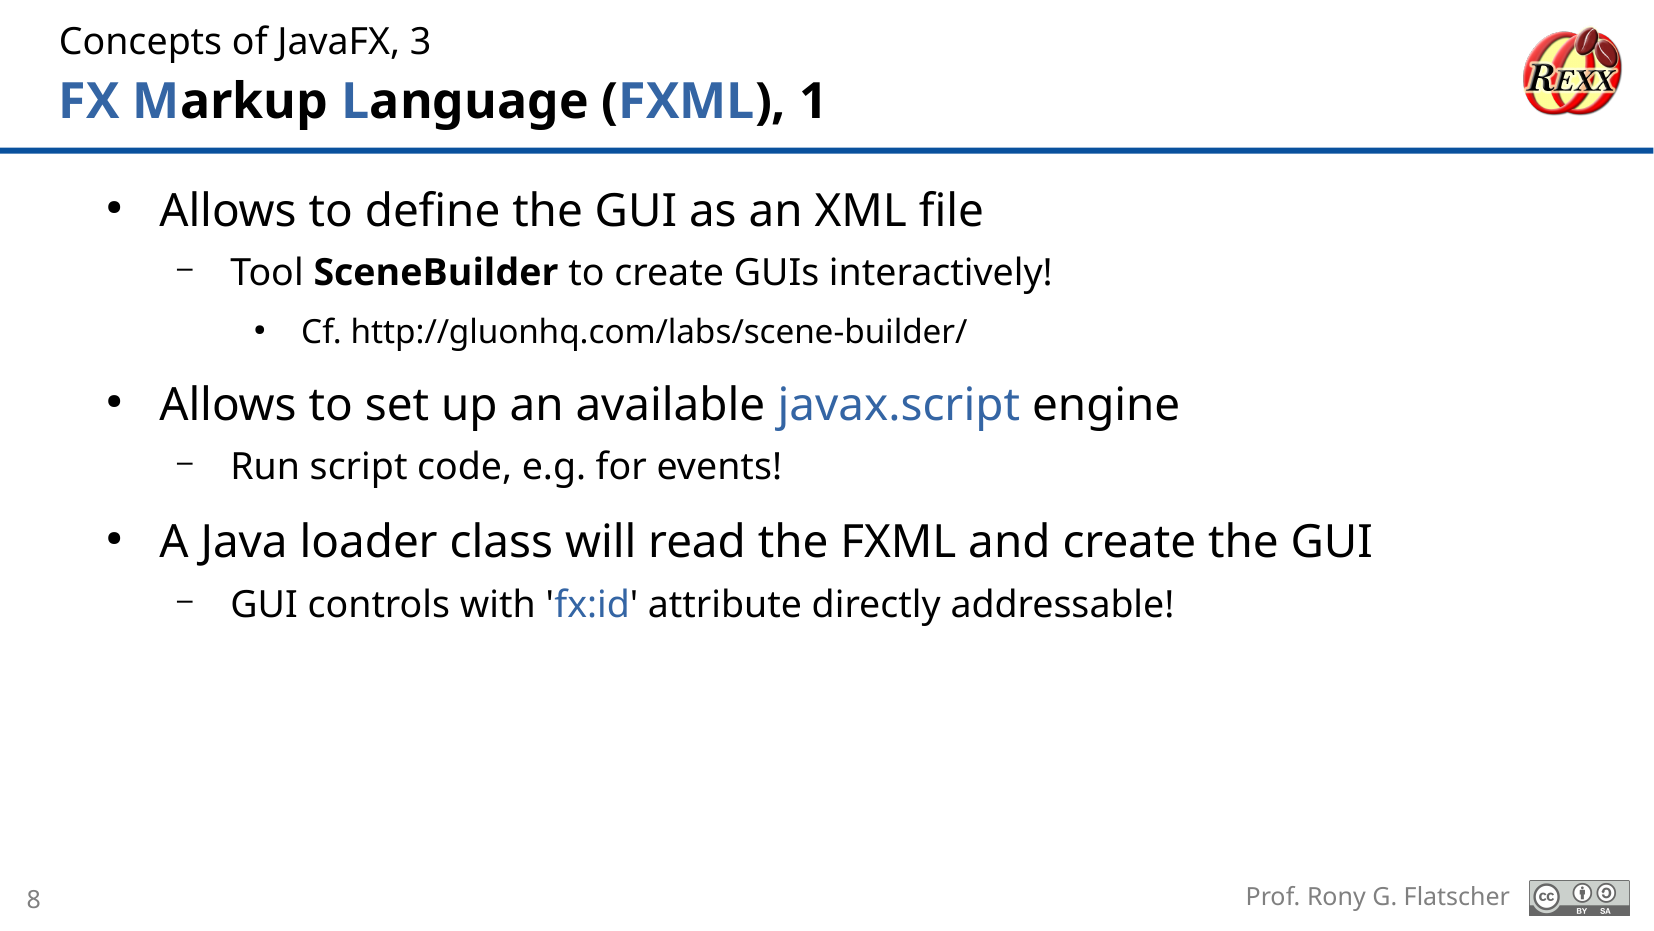

Concepts of JavaFX, 3
FX Markup Language (FXML), 1
# Allows to define the GUI as an XML file
Tool SceneBuilder to create GUIs interactively!
Cf. http://gluonhq.com/labs/scene-builder/
Allows to set up an available javax.script engine
Run script code, e.g. for events!
A Java loader class will read the FXML and create the GUI
GUI controls with 'fx:id' attribute directly addressable!